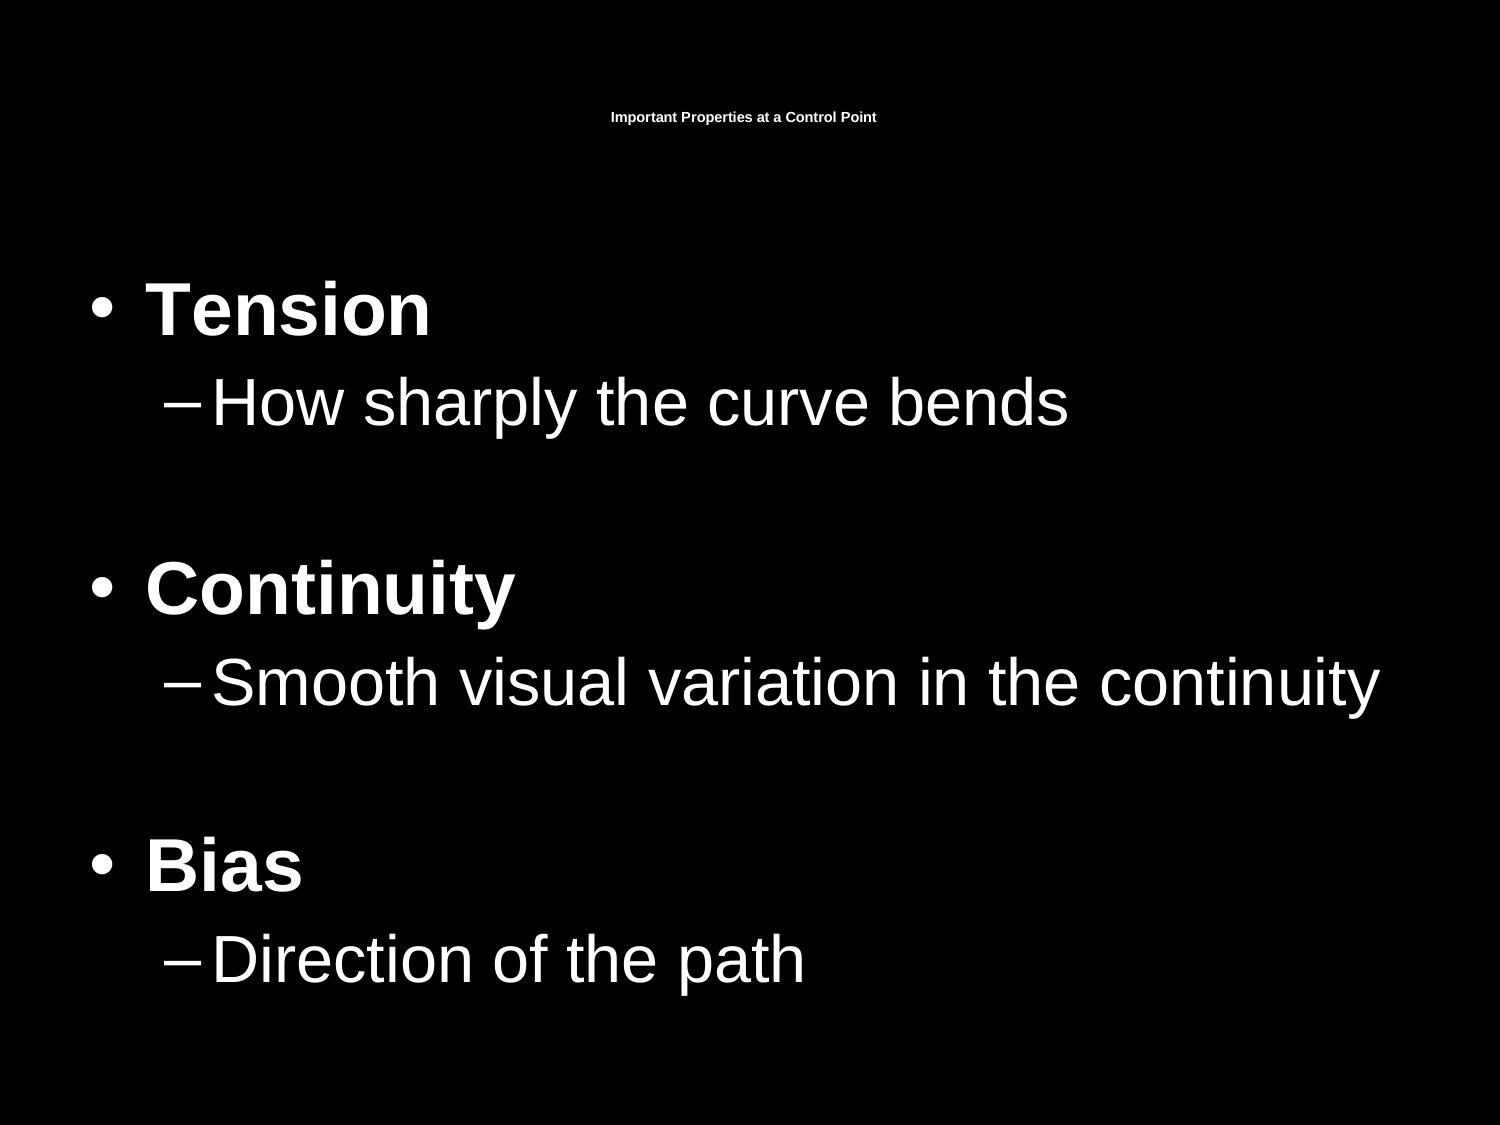

# Important Properties at a Control Point
Tension
How sharply the curve bends
Continuity
Smooth visual variation in the continuity
Bias
Direction of the path